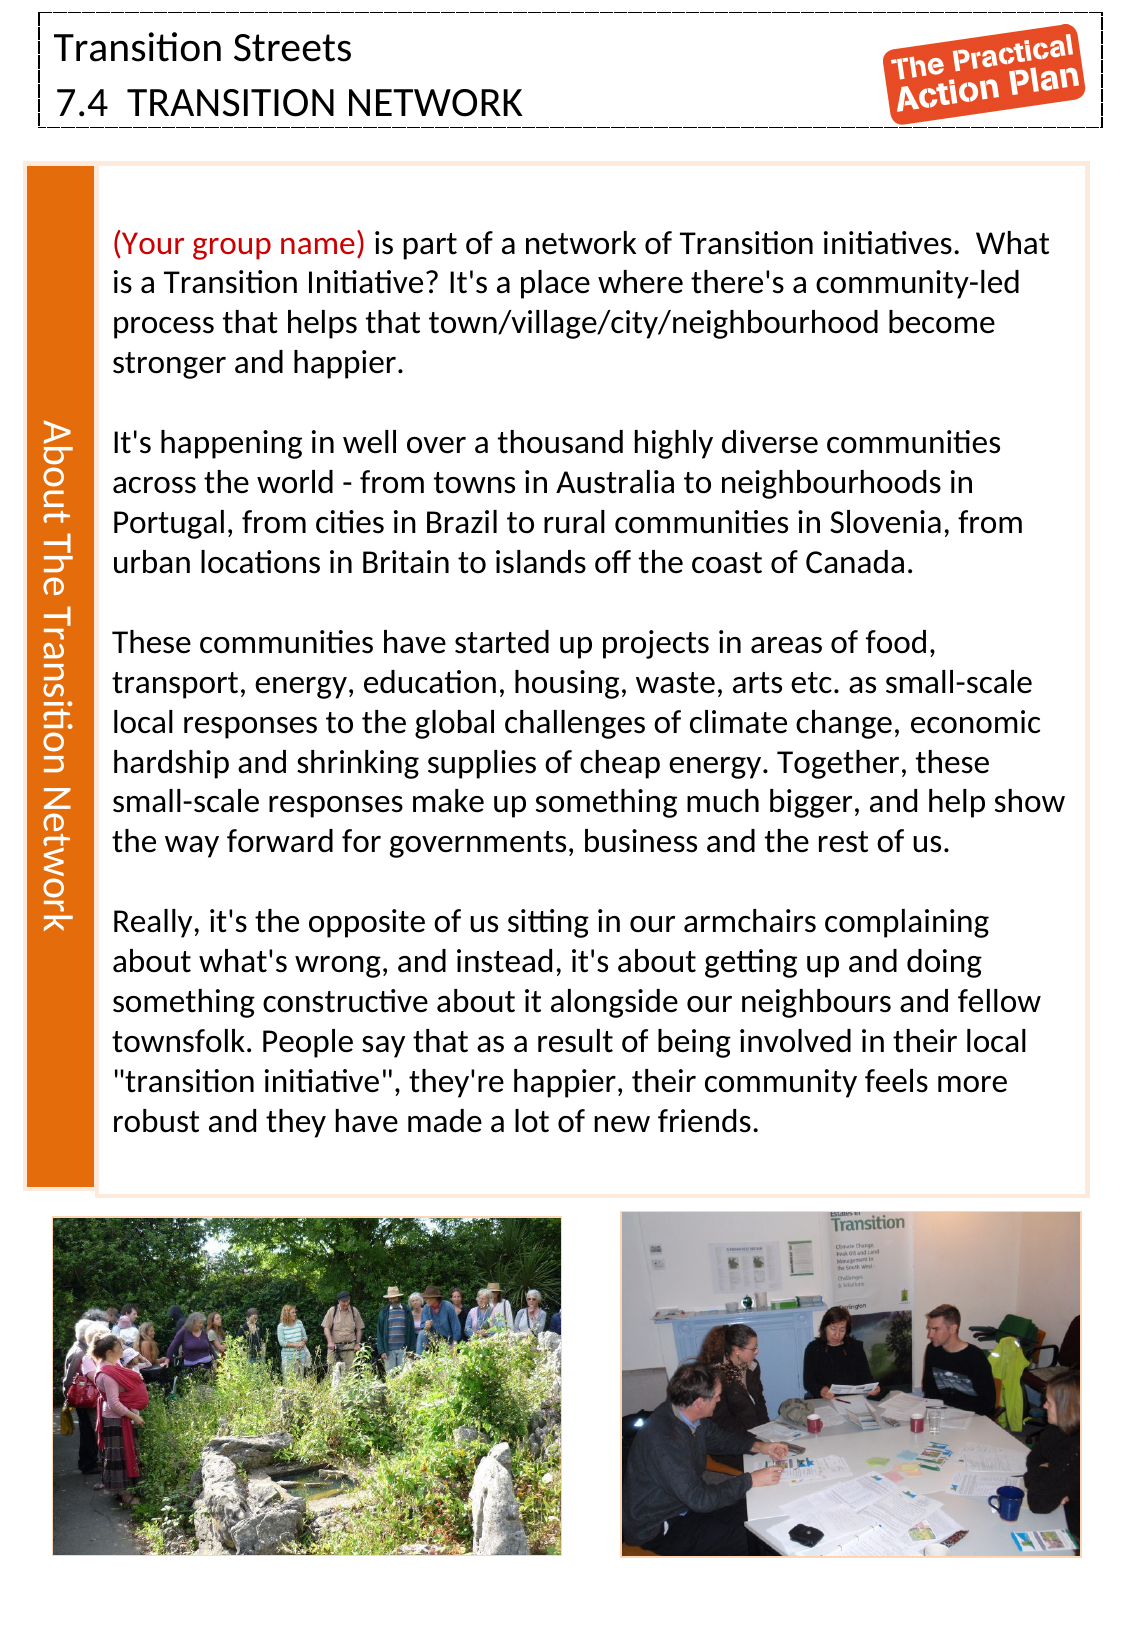

7.4 TRANSITION NETWORK
About The Transition Network
(Your group name) is part of a network of Transition initiatives. What is a Transition Initiative? It's a place where there's a community-led process that helps that town/village/city/neighbourhood become stronger and happier.
It's happening in well over a thousand highly diverse communities across the world - from towns in Australia to neighbourhoods in Portugal, from cities in Brazil to rural communities in Slovenia, from urban locations in Britain to islands off the coast of Canada.
These communities have started up projects in areas of food, transport, energy, education, housing, waste, arts etc. as small-scale local responses to the global challenges of climate change, economic hardship and shrinking supplies of cheap energy. Together, these small-scale responses make up something much bigger, and help show the way forward for governments, business and the rest of us.
Really, it's the opposite of us sitting in our armchairs complaining about what's wrong, and instead, it's about getting up and doing something constructive about it alongside our neighbours and fellow townsfolk. People say that as a result of being involved in their local "transition initiative", they're happier, their community feels more robust and they have made a lot of new friends.